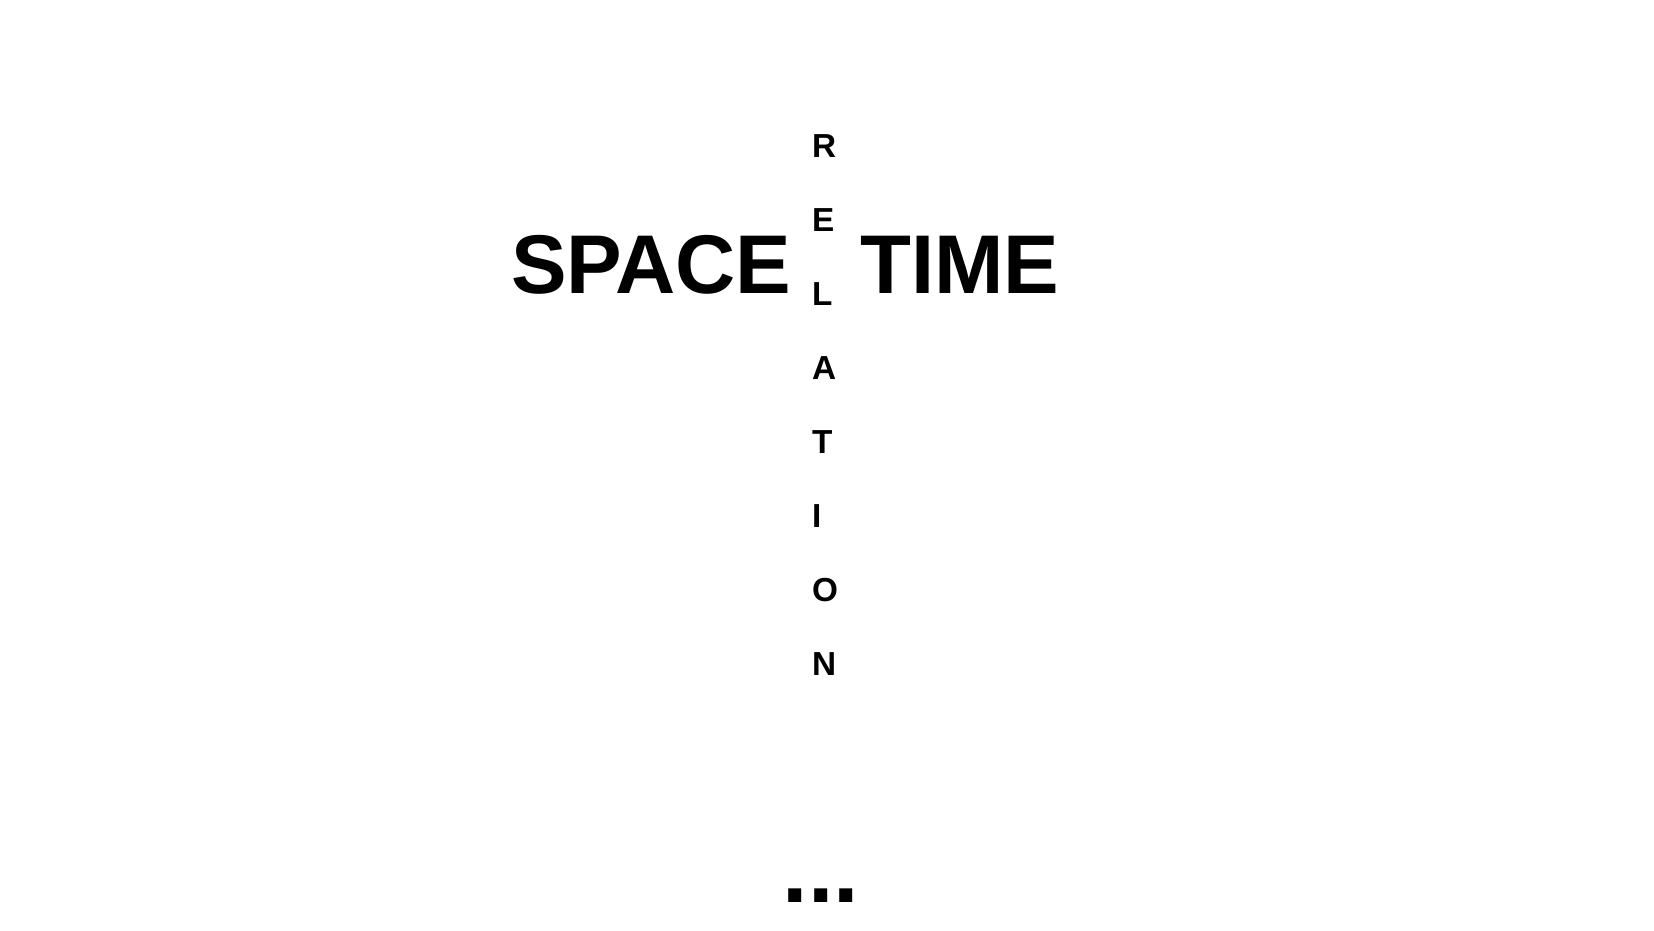

R
E
L
A
T
I
O
N
SPACE TIME
# ...